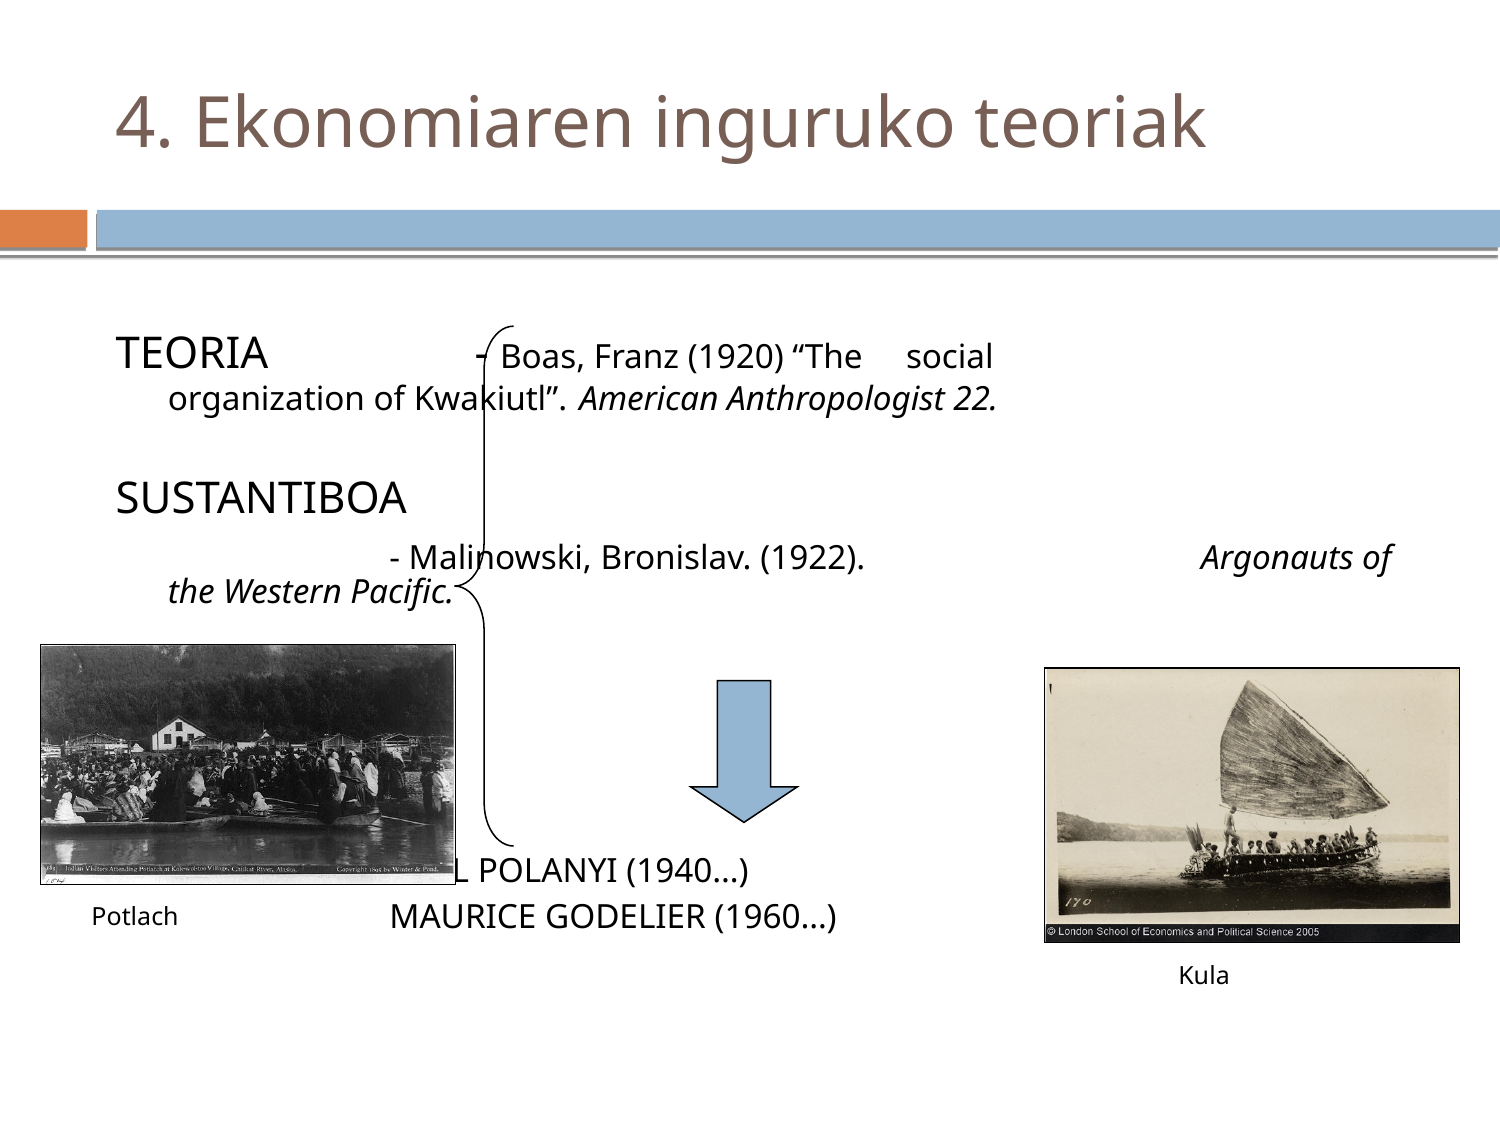

# 4. Ekonomiaren inguruko teoriak
TEORIA	 	 - Boas, Franz (1920) “The	social 					organization of Kwakiutl”. American Anthropologist 22.
SUSTANTIBOA
				- Malinowski, Bronislav. (1922). 					Argonauts of the Western Pacific.
				KARL POLANYI (1940…)
				MAURICE GODELIER (1960…)
Potlach
Kula